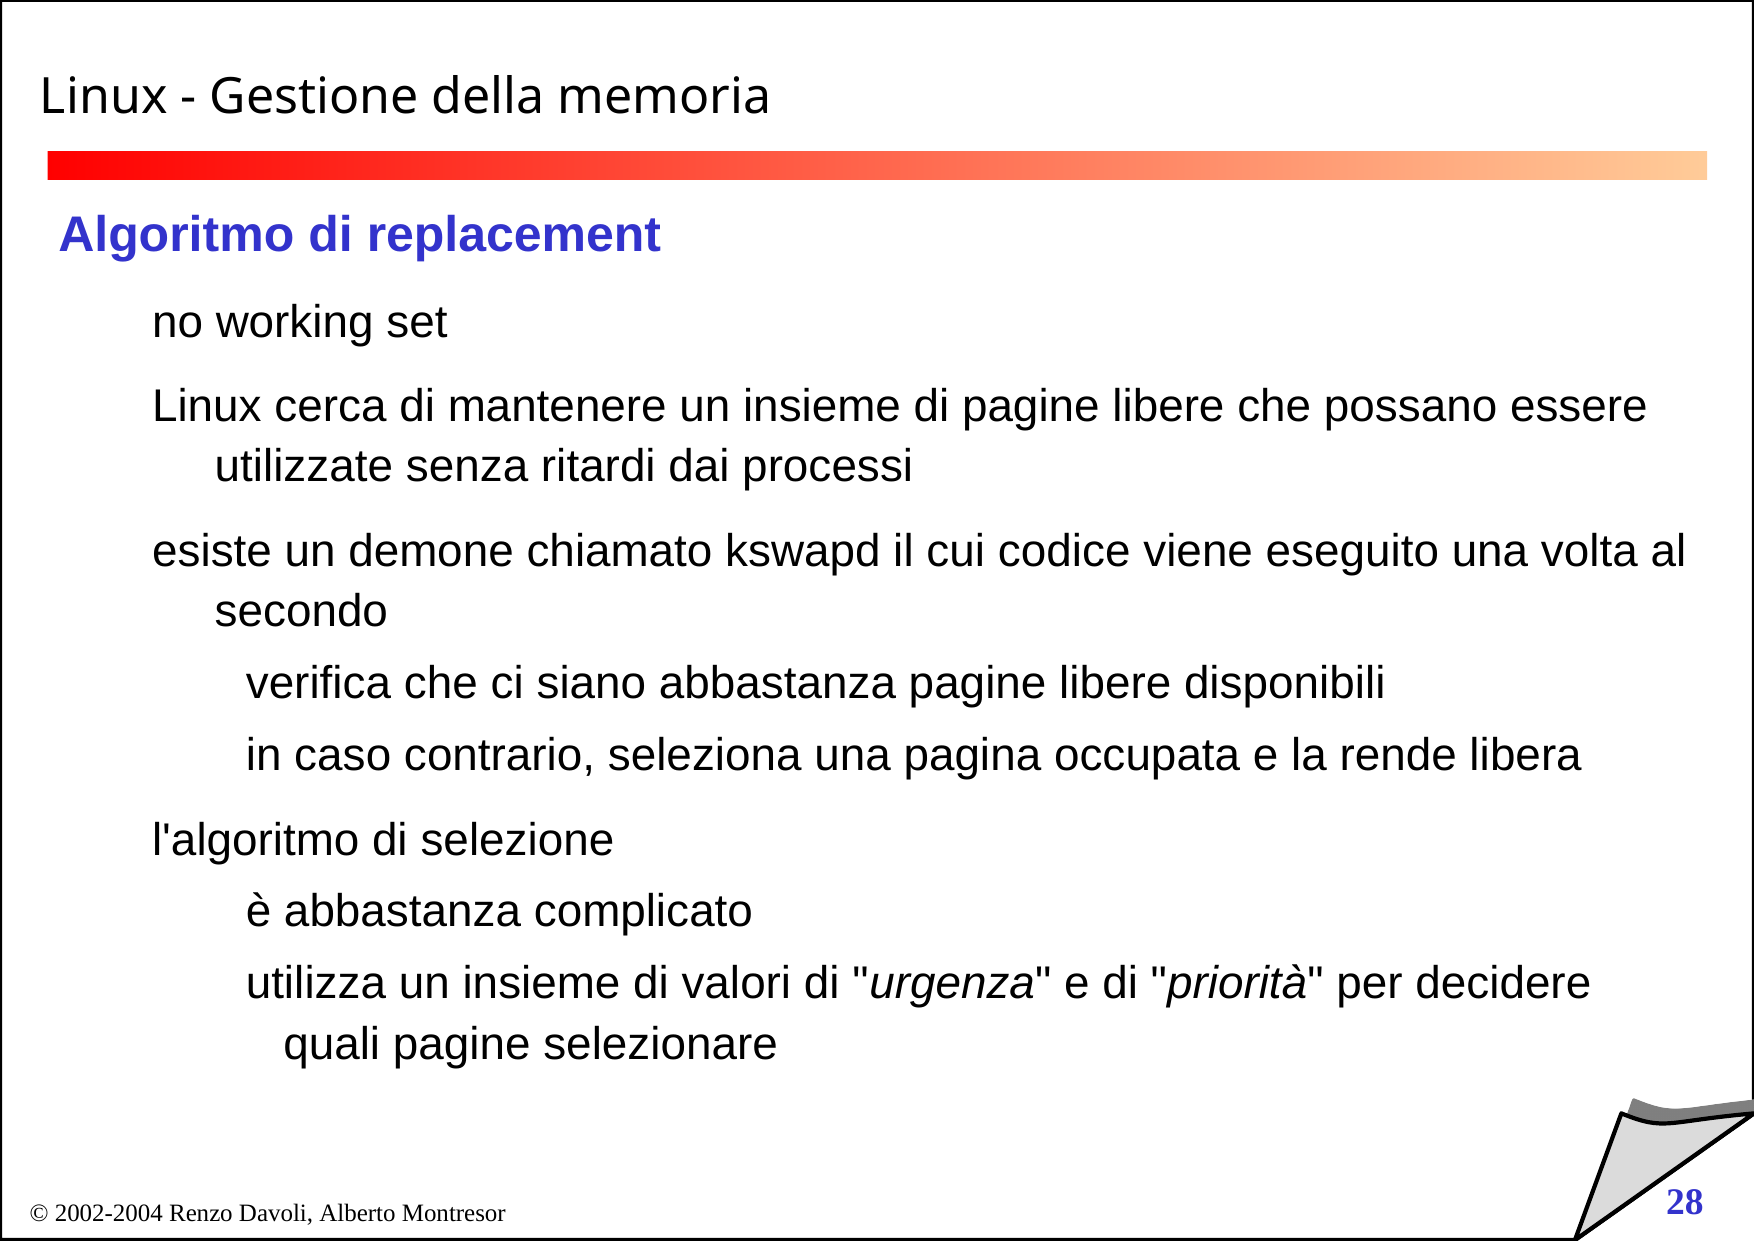

# Linux - Gestione della memoria
Algoritmo di replacement
no working set
Linux cerca di mantenere un insieme di pagine libere che possano essere utilizzate senza ritardi dai processi
esiste un demone chiamato kswapd il cui codice viene eseguito una volta al secondo
verifica che ci siano abbastanza pagine libere disponibili
in caso contrario, seleziona una pagina occupata e la rende libera
l'algoritmo di selezione
è abbastanza complicato
utilizza un insieme di valori di "urgenza" e di "priorità" per decidere quali pagine selezionare